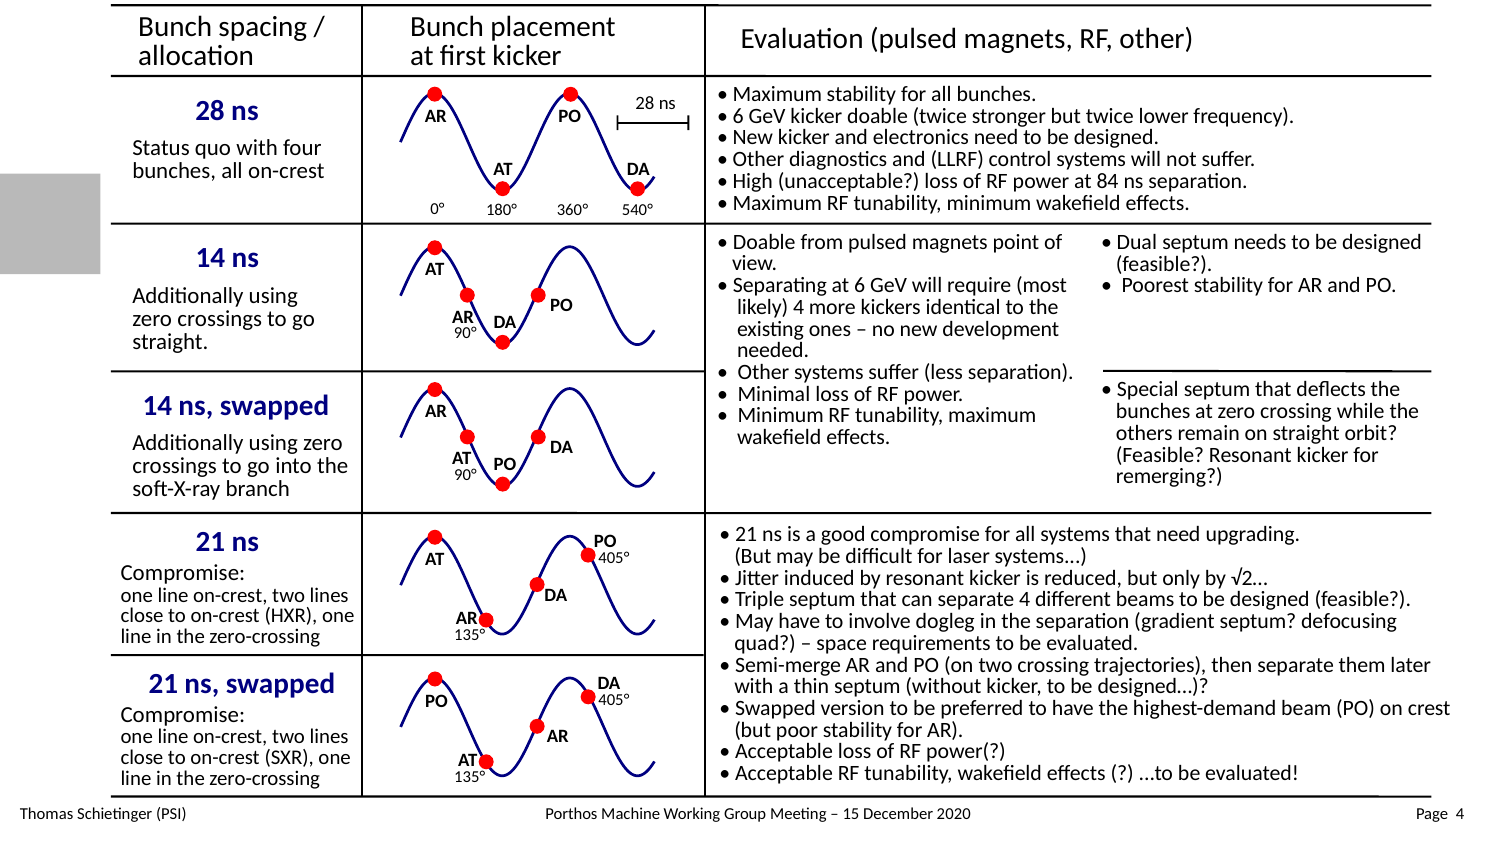

Bunch spacing / allocation
Bunch placement
at first kicker
Evaluation (pulsed magnets, RF, other)
• Maximum stability for all bunches.
• 6 GeV kicker doable (twice stronger but twice lower frequency).
• New kicker and electronics need to be designed.
• Other diagnostics and (LLRF) control systems will not suffer.
• High (unacceptable?) loss of RF power at 84 ns separation.
• Maximum RF tunability, minimum wakefield effects.
AR
PO
AT
DA
0°
180°
360°
540°
28 ns
28 ns
Status quo with four bunches, all on-crest
• Doable from pulsed magnets point of
 view.
• Separating at 6 GeV will require (most
 likely) 4 more kickers identical to the
 existing ones – no new development
 needed.
• Other systems suffer (less separation).
• Minimal loss of RF power.
• Minimum RF tunability, maximum
 wakefield effects.
• Dual septum needs to be designed
 (feasible?).
• Poorest stability for AR and PO.
14 ns
AT
PO
AR
DA
90°
Additionally using zero crossings to go straight.
• Special septum that deflects the
 bunches at zero crossing while the
 others remain on straight orbit?
 (Feasible? Resonant kicker for
 remerging?)
AR
DA
AT
PO
90°
14 ns, swapped
Additionally using zero crossings to go into the soft-X-ray branch
• 21 ns is a good compromise for all systems that need upgrading.
 (But may be difficult for laser systems...)
• Jitter induced by resonant kicker is reduced, but only by √2…
• Triple septum that can separate 4 different beams to be designed (feasible?).
• May have to involve dogleg in the separation (gradient septum? defocusing
 quad?) – space requirements to be evaluated.
• Semi-merge AR and PO (on two crossing trajectories), then separate them later
 with a thin septum (without kicker, to be designed…)?
• Swapped version to be preferred to have the highest-demand beam (PO) on crest
 (but poor stability for AR).
• Acceptable loss of RF power(?)
• Acceptable RF tunability, wakefield effects (?) ...to be evaluated!
21 ns
PO
405°
AT
DA
AR
135°
Compromise:
one line on-crest, two lines close to on-crest (HXR), one line in the zero-crossing
21 ns, swapped
DA
405°
PO
AR
AT
135°
Compromise:
one line on-crest, two lines close to on-crest (SXR), one line in the zero-crossing